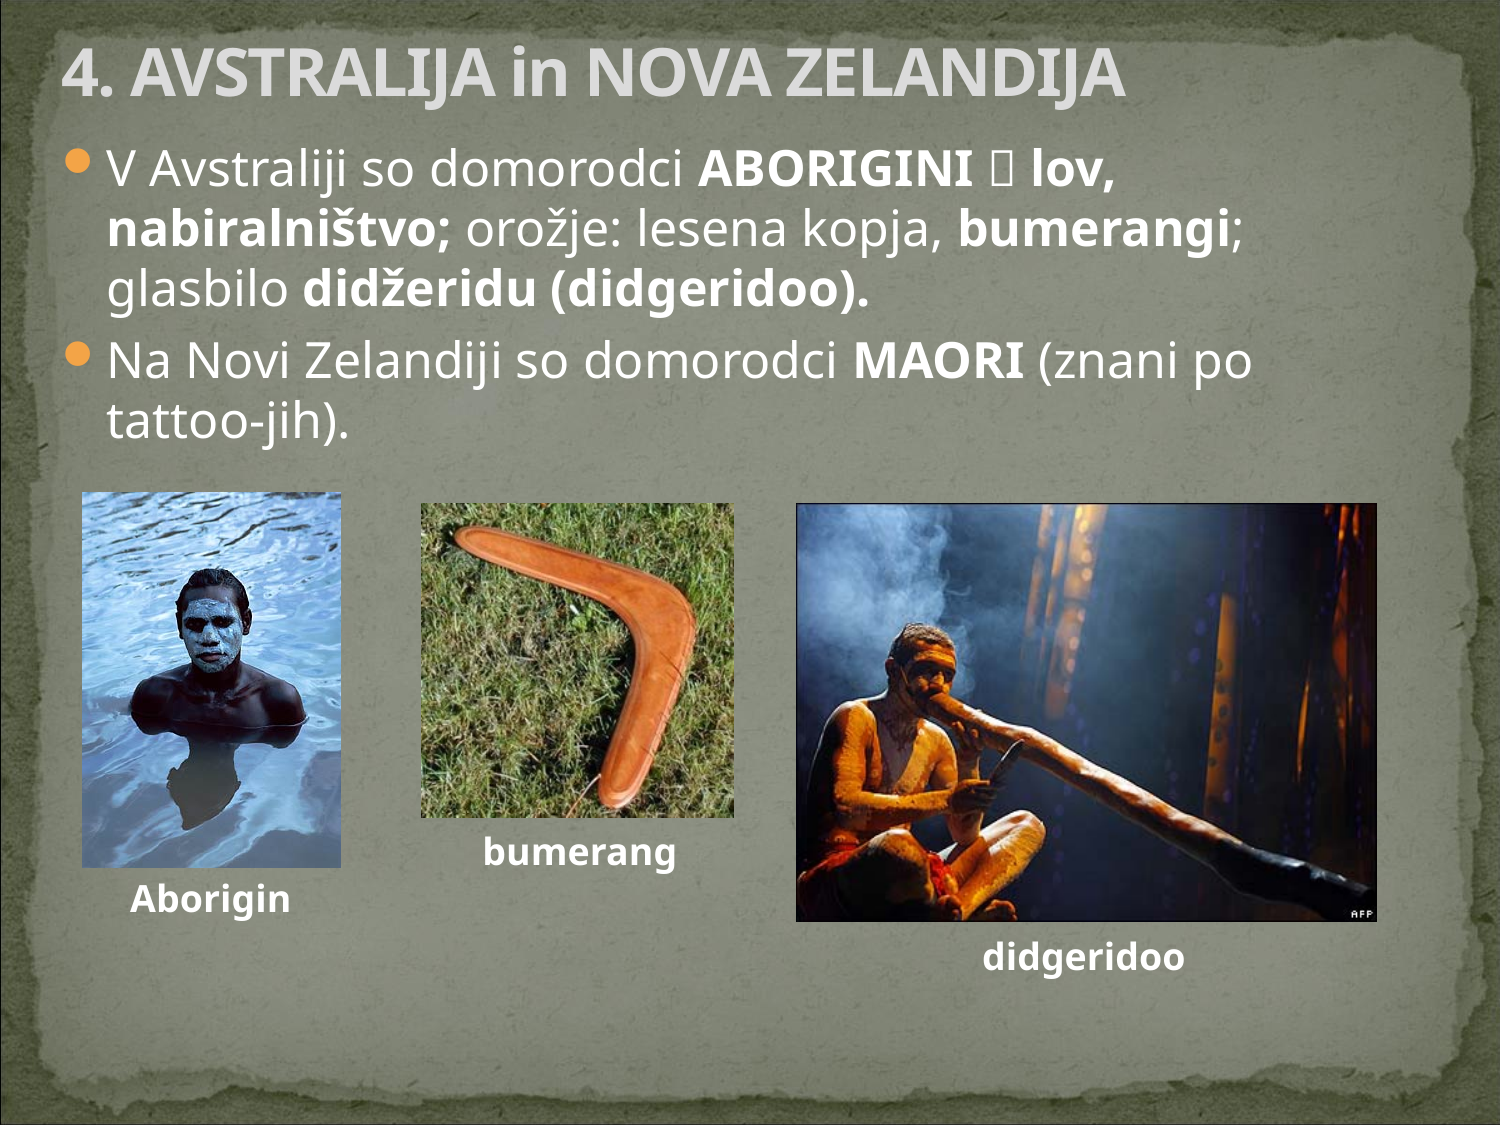

# 4. AVSTRALIJA in NOVA ZELANDIJA
V Avstraliji so domorodci ABORIGINI  lov, nabiralništvo; orožje: lesena kopja, bumerangi; glasbilo didžeridu (didgeridoo).
Na Novi Zelandiji so domorodci MAORI (znani po tattoo-jih).
bumerang
Aborigin
didgeridoo